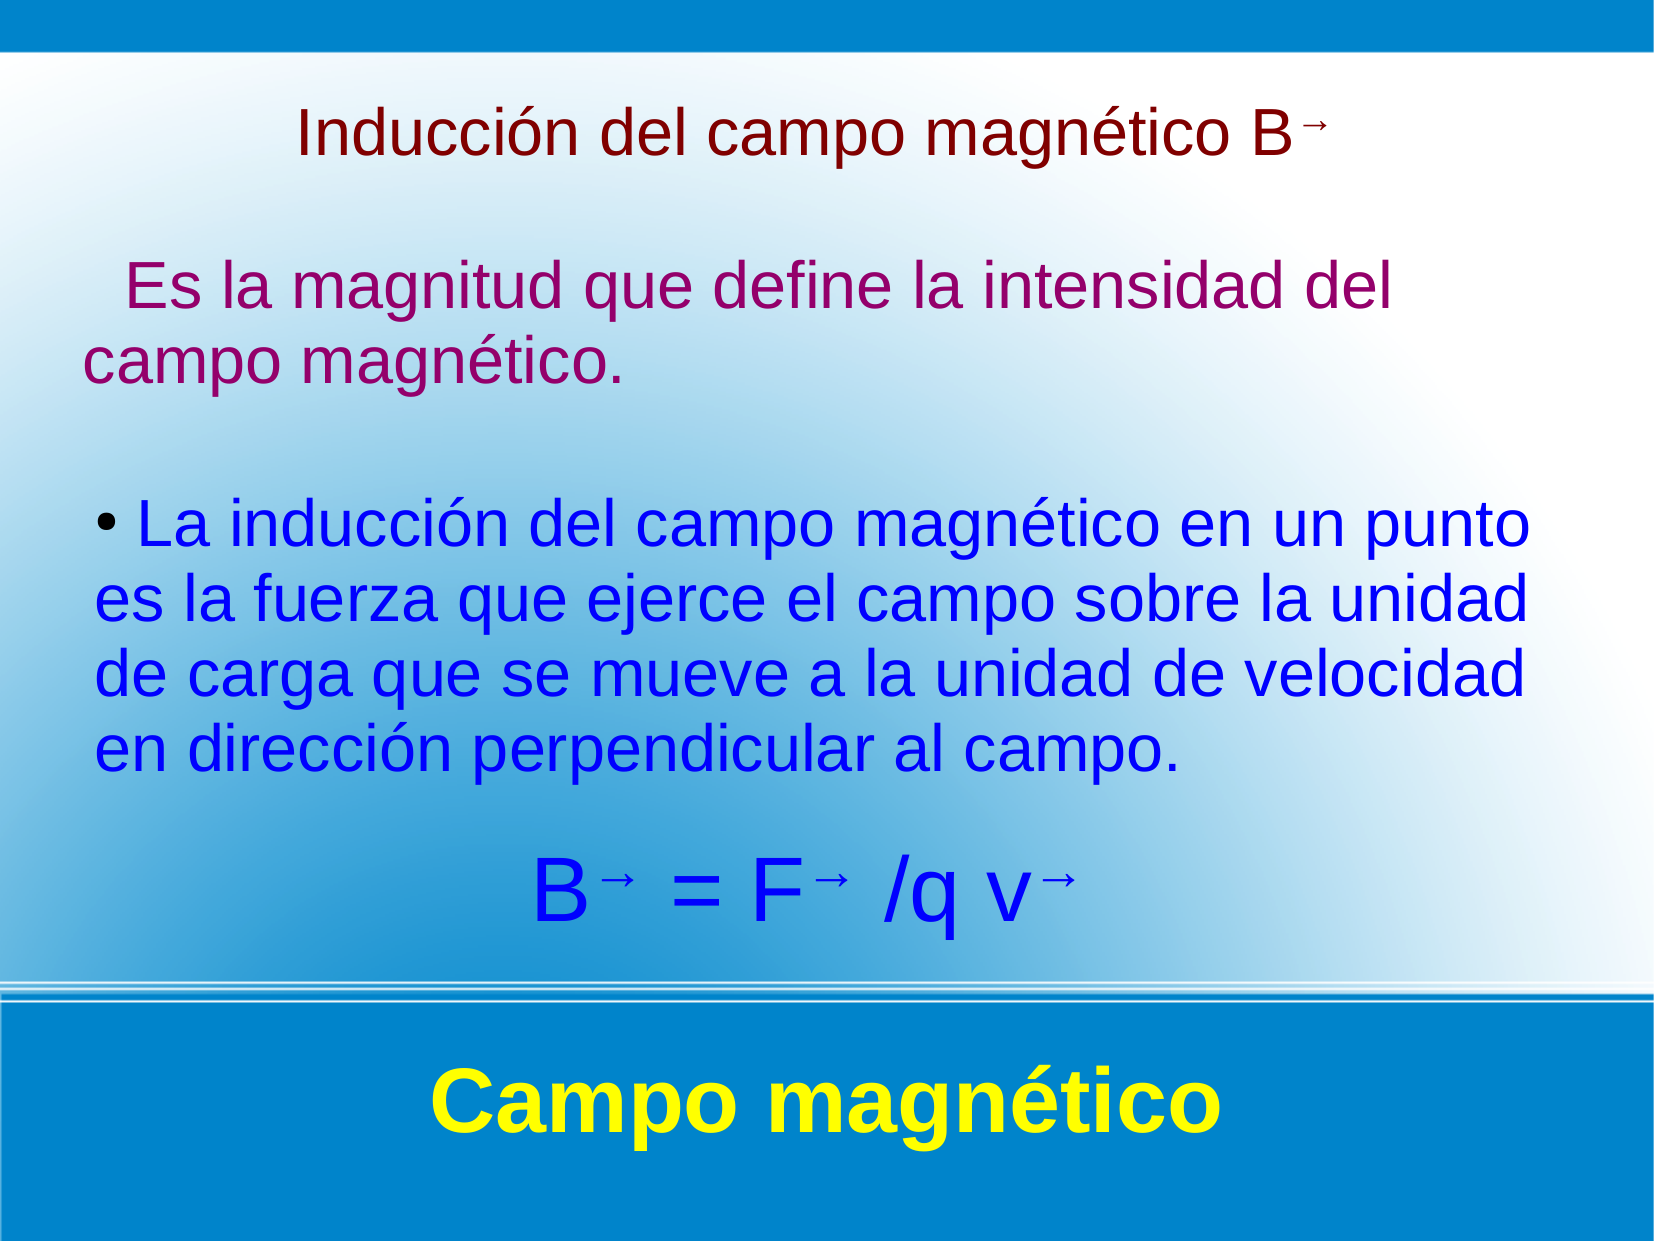

Inducción del campo magnético B→
 Es la magnitud que define la intensidad del campo magnético.
 La inducción del campo magnético en un punto es la fuerza que ejerce el campo sobre la unidad de carga que se mueve a la unidad de velocidad en dirección perpendicular al campo.
B→ = F→ /q v→
# Campo magnético